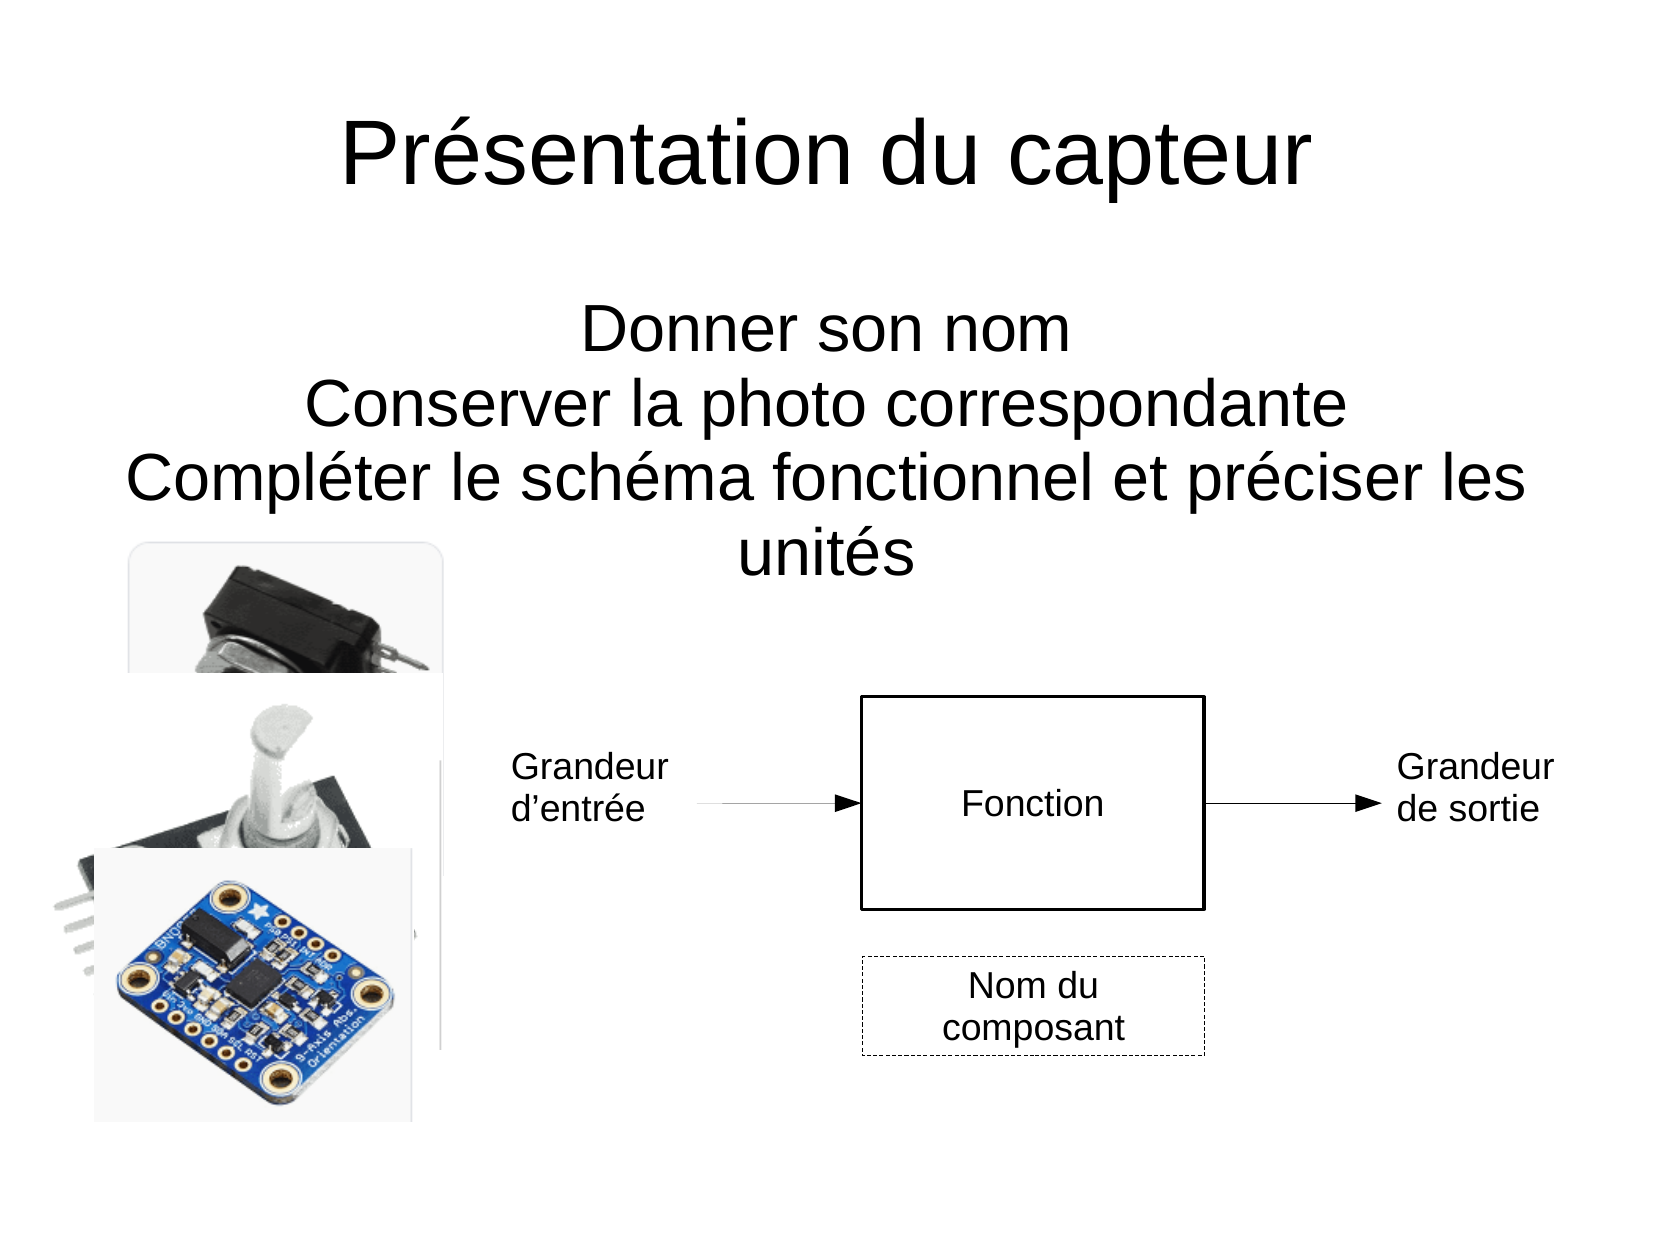

# Présentation du capteur
Donner son nom
Conserver la photo correspondante
Compléter le schéma fonctionnel et préciser les unités
Fonction
Grandeur de sortie
Grandeur d’entrée
Nom du composant